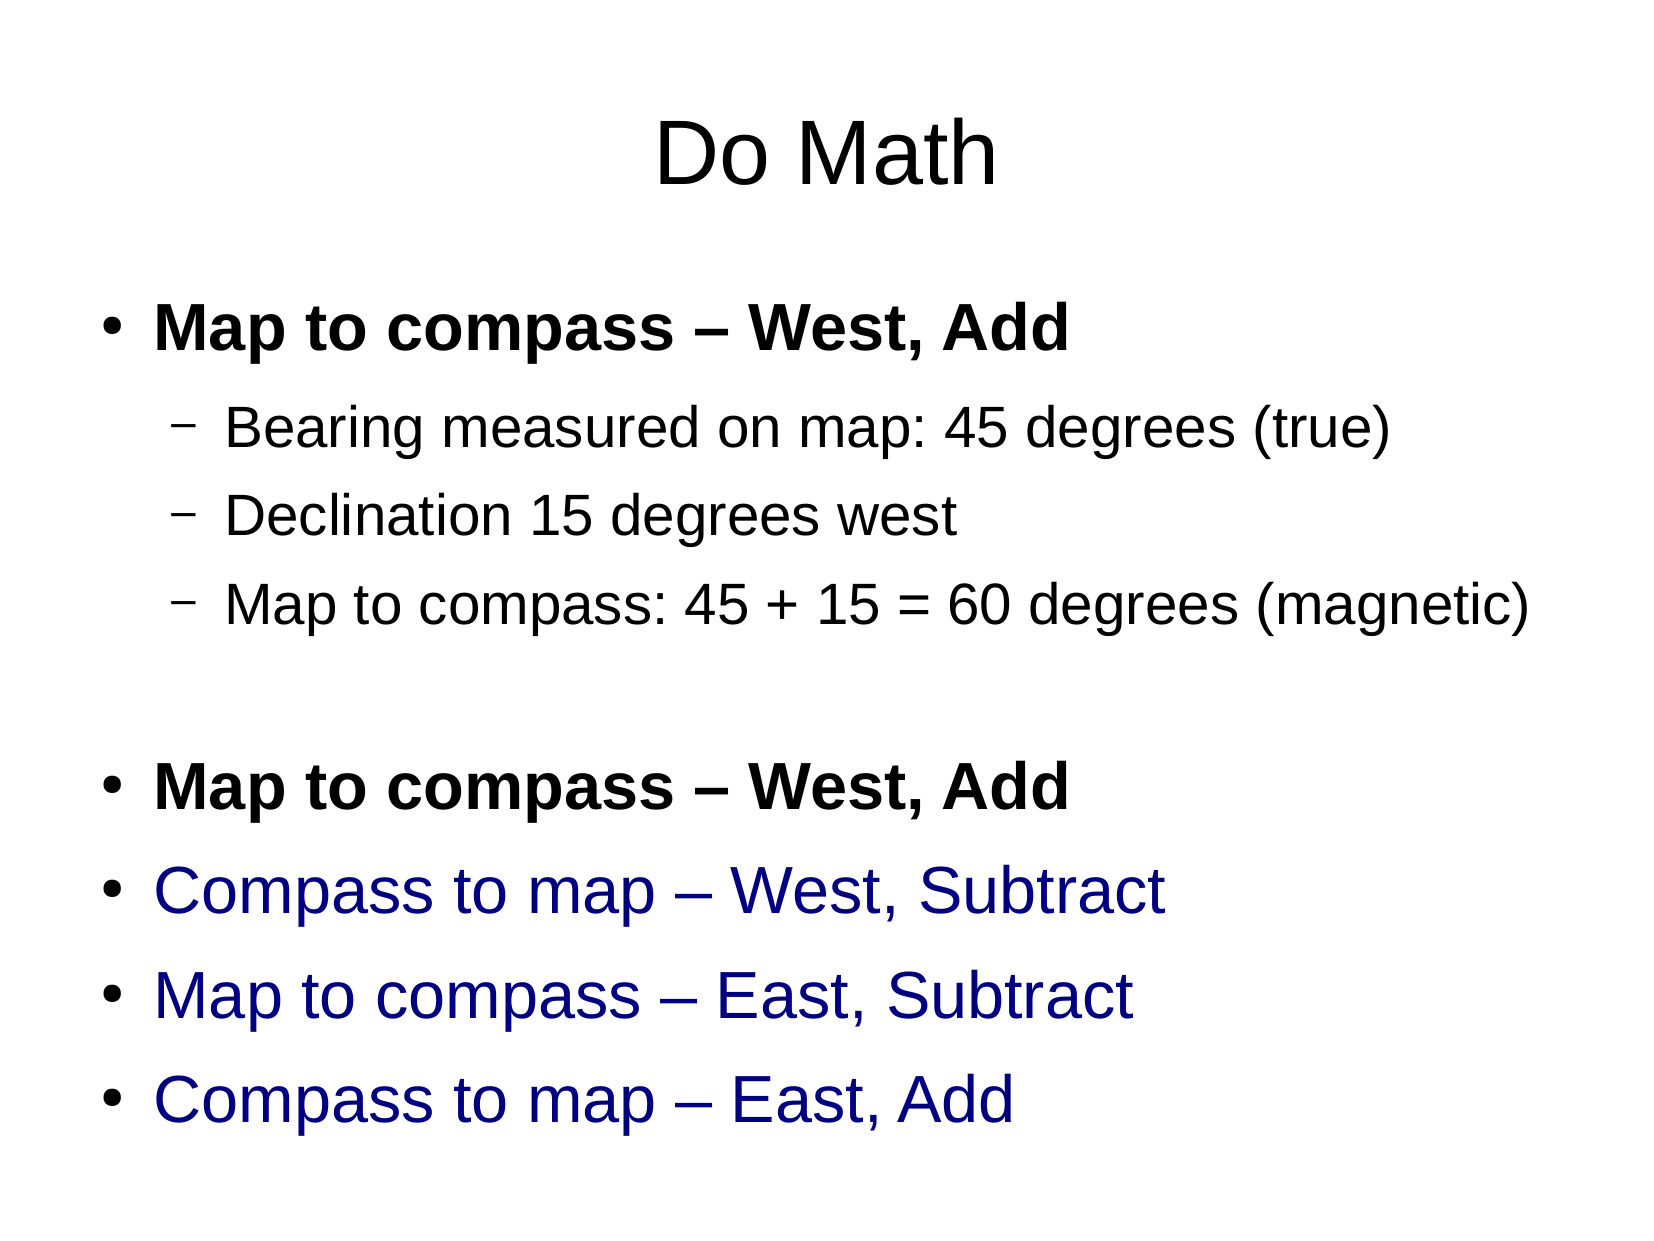

# Do Math
Map to compass – West, Add
Bearing measured on map: 45 degrees (true)
Declination 15 degrees west
Map to compass: 45 + 15 = 60 degrees (magnetic)
Map to compass – West, Add
Compass to map – West, Subtract
Map to compass – East, Subtract
Compass to map – East, Add